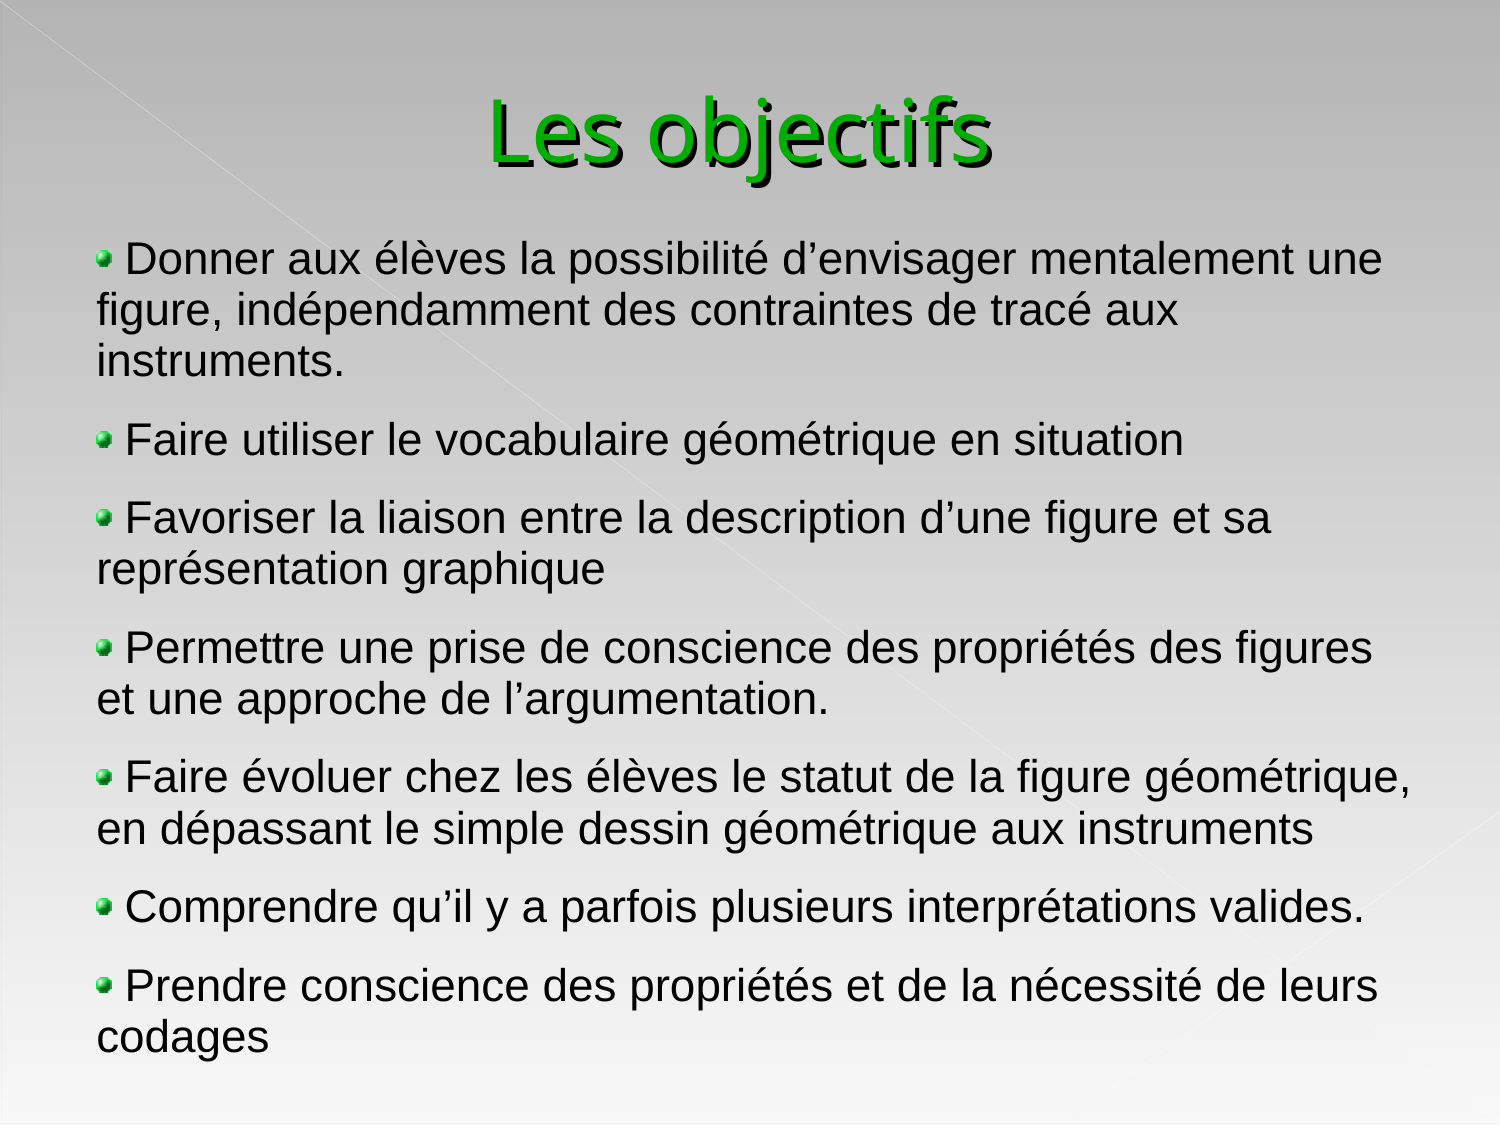

# Les objectifs
 Donner aux élèves la possibilité d’envisager mentalement une figure, indépendamment des contraintes de tracé aux instruments.
 Faire utiliser le vocabulaire géométrique en situation
 Favoriser la liaison entre la description d’une figure et sa représentation graphique
 Permettre une prise de conscience des propriétés des figures et une approche de l’argumentation.
 Faire évoluer chez les élèves le statut de la figure géométrique, en dépassant le simple dessin géométrique aux instruments
 Comprendre qu’il y a parfois plusieurs interprétations valides.
 Prendre conscience des propriétés et de la nécessité de leurs codages